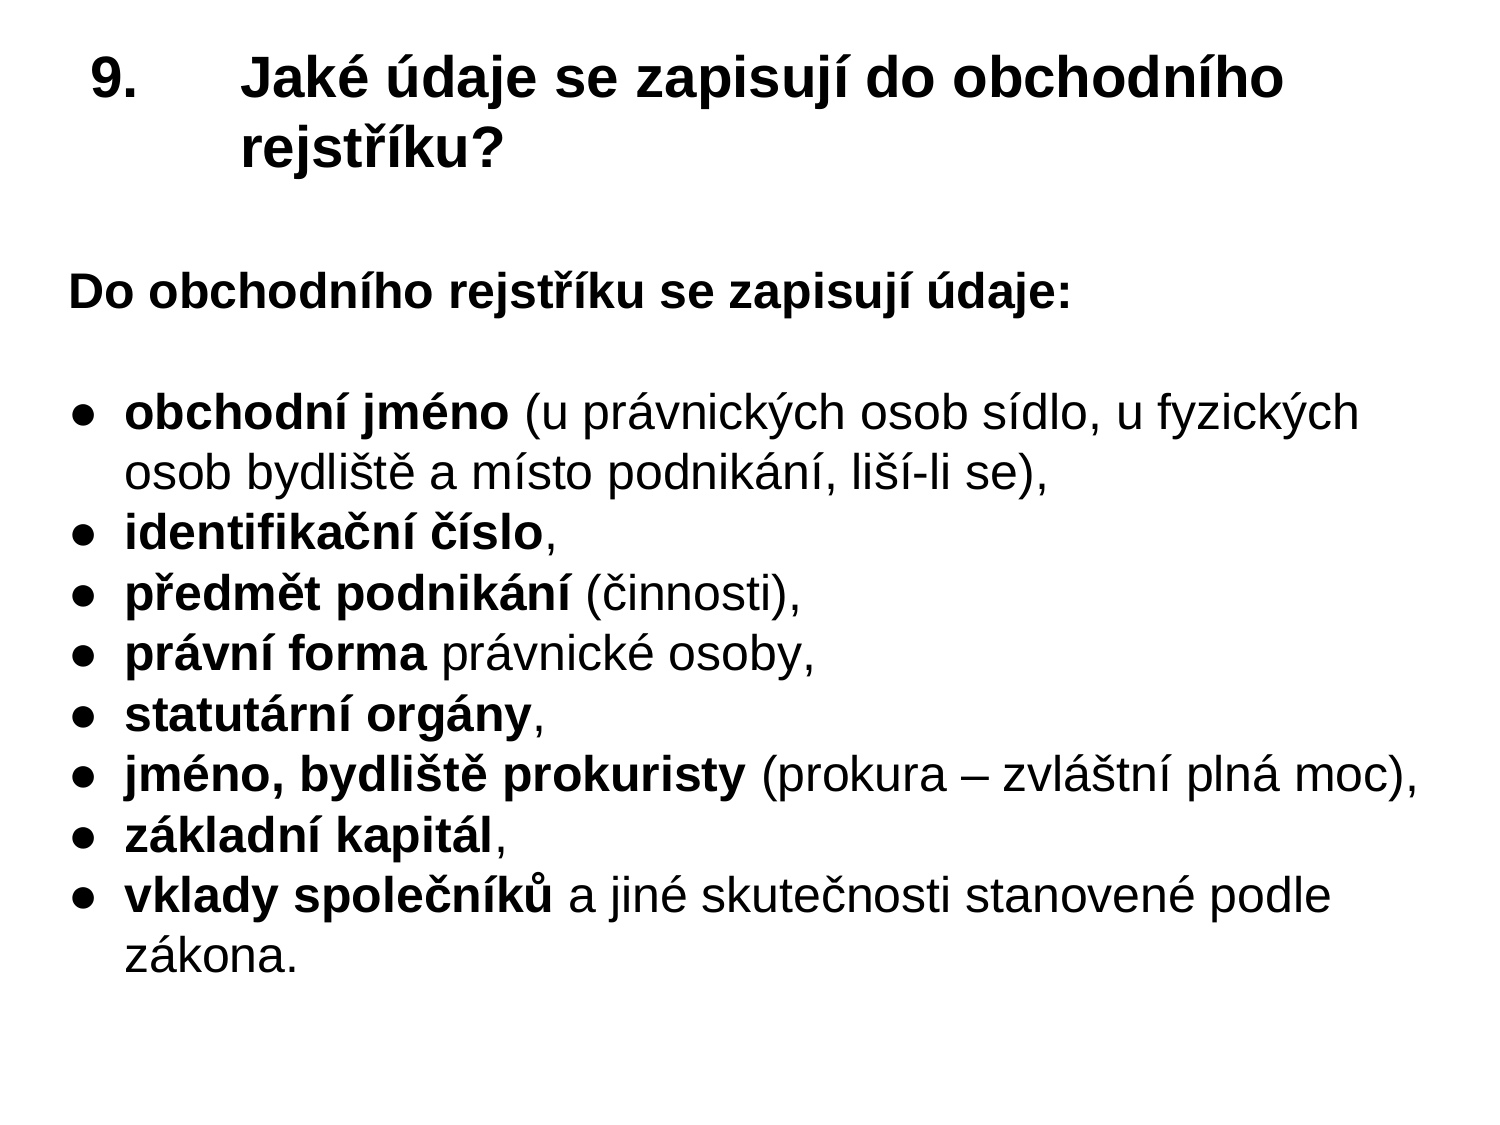

# 9.	Jaké údaje se zapisují do obchodního 	rejstříku?
Do obchodního rejstříku se zapisují údaje:
●	obchodní jméno (u právnických osob sídlo, u fyzických
 	osob bydliště a místo podnikání, liší-li se),
●	identifikační číslo,
●	předmět podnikání (činnosti),
●	právní forma právnické osoby,
●	statutární orgány,
●	jméno, bydliště prokuristy (prokura – zvláštní plná moc),
●	základní kapitál,
●	vklady společníků a jiné skutečnosti stanovené podle
 	zákona.